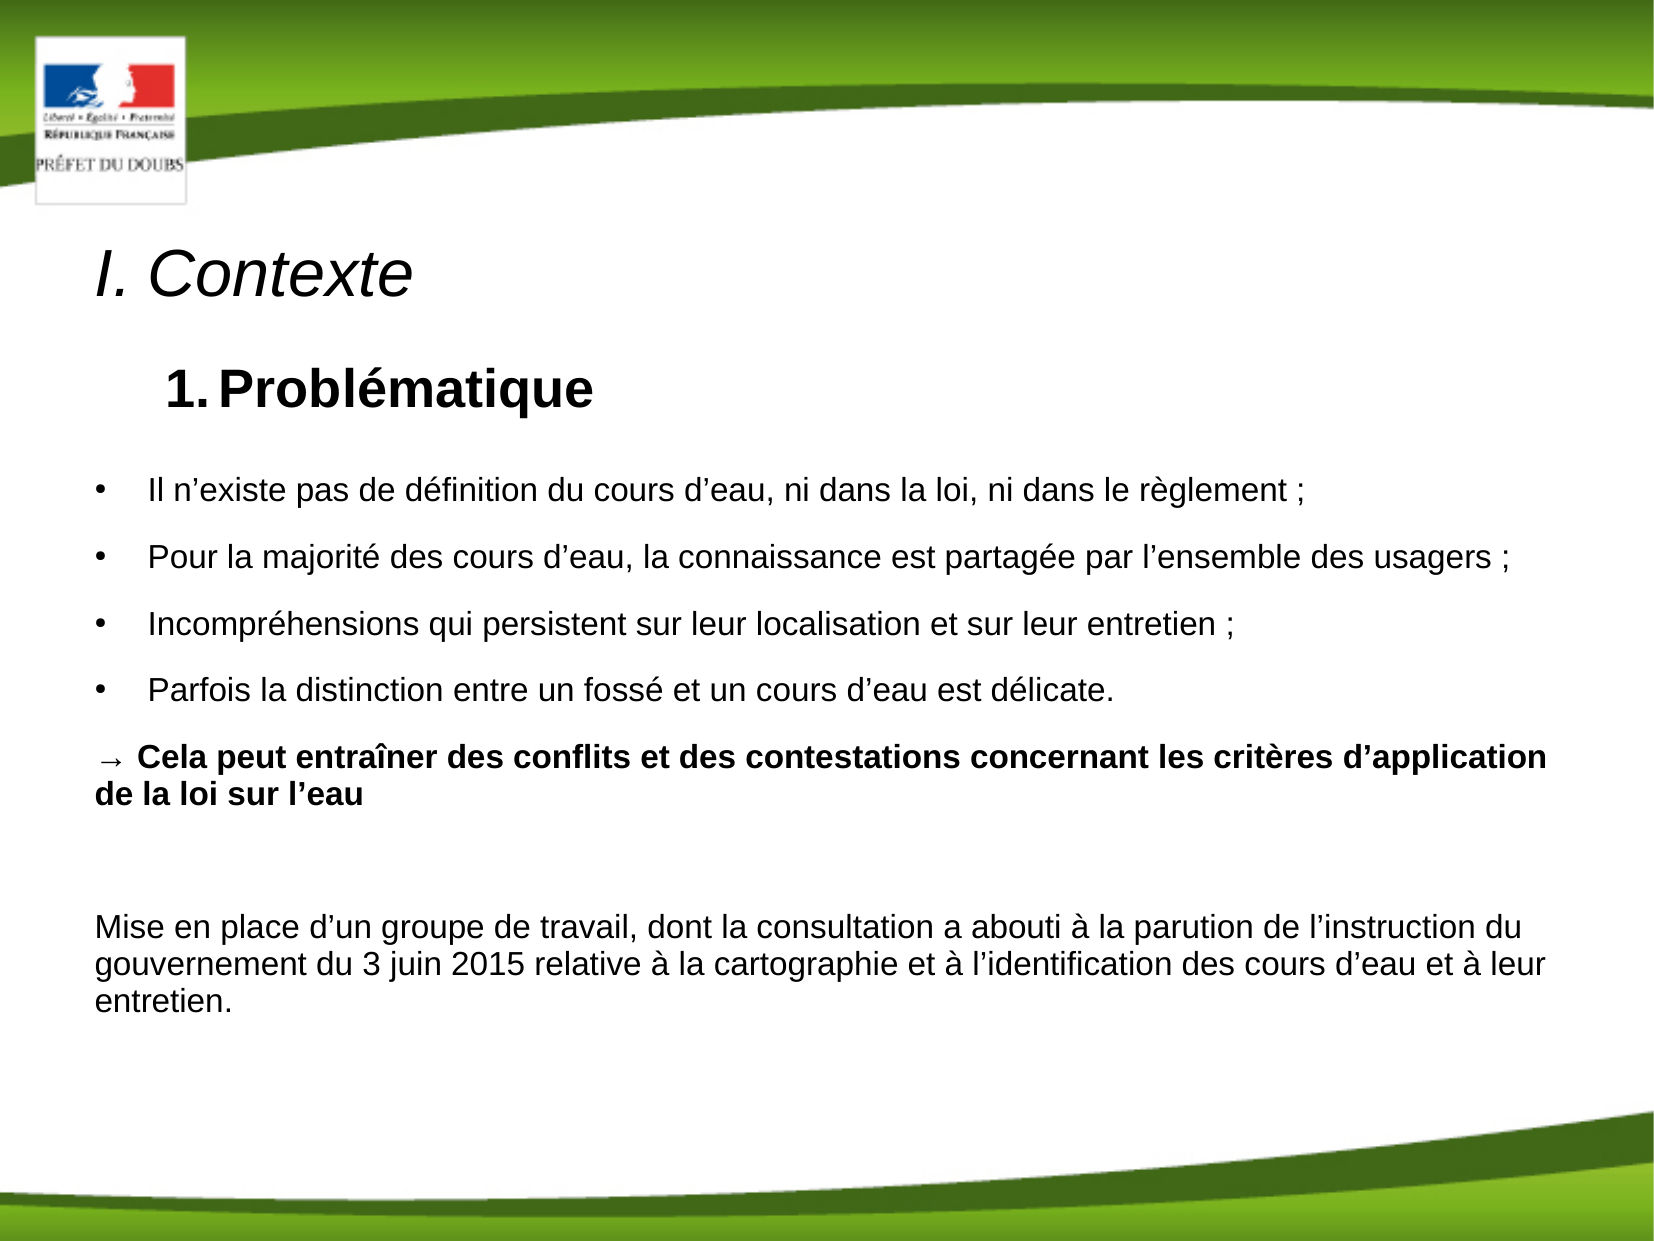

#
Contexte
Problématique
Il n’existe pas de définition du cours d’eau, ni dans la loi, ni dans le règlement ;
Pour la majorité des cours d’eau, la connaissance est partagée par l’ensemble des usagers ;
Incompréhensions qui persistent sur leur localisation et sur leur entretien ;
Parfois la distinction entre un fossé et un cours d’eau est délicate.
→ Cela peut entraîner des conflits et des contestations concernant les critères d’application de la loi sur l’eau
Mise en place d’un groupe de travail, dont la consultation a abouti à la parution de l’instruction du gouvernement du 3 juin 2015 relative à la cartographie et à l’identification des cours d’eau et à leur entretien.